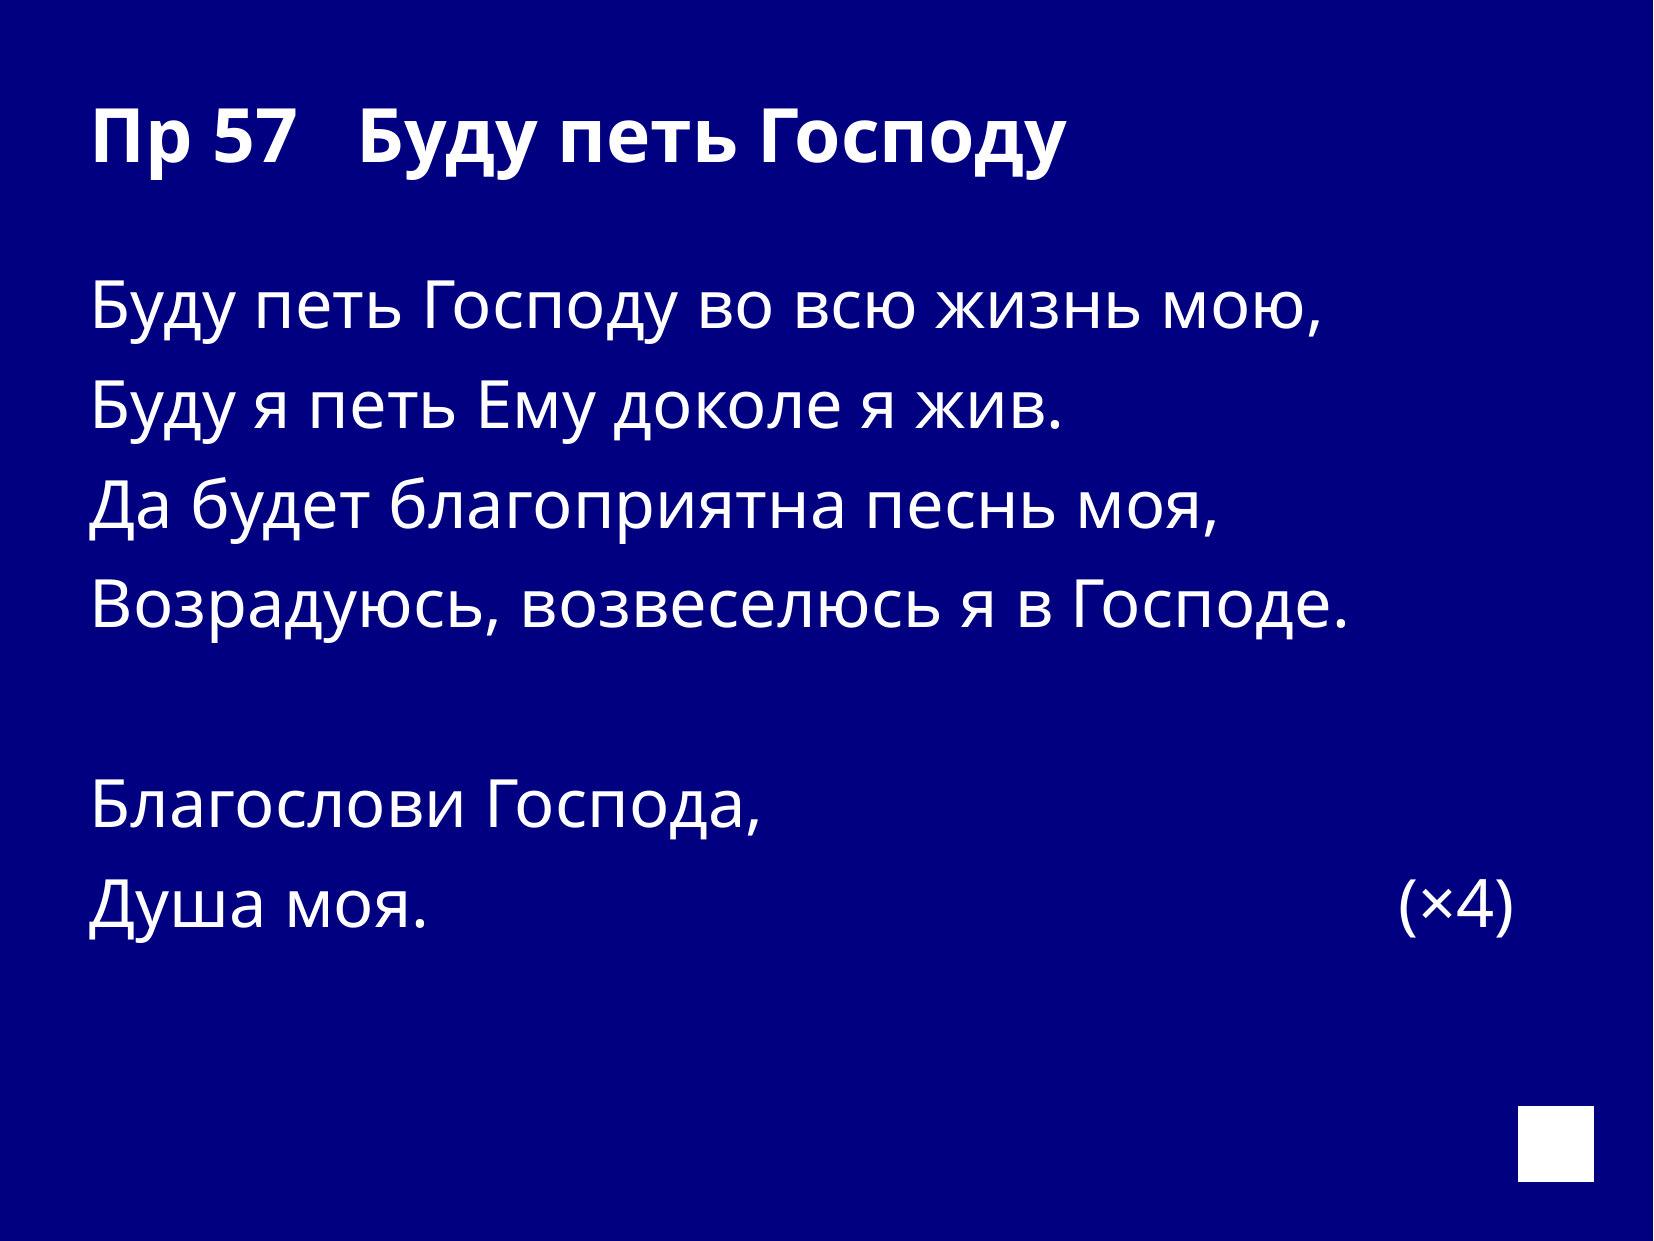

Пр 57 Буду петь Господу
Буду петь Господу во всю жизнь мою,
Буду я петь Ему доколе я жив.
Да будет благоприятна песнь моя,
Возрадуюсь, возвеселюсь я в Господе.
Благослови Господа,
Душа моя.	(×4)